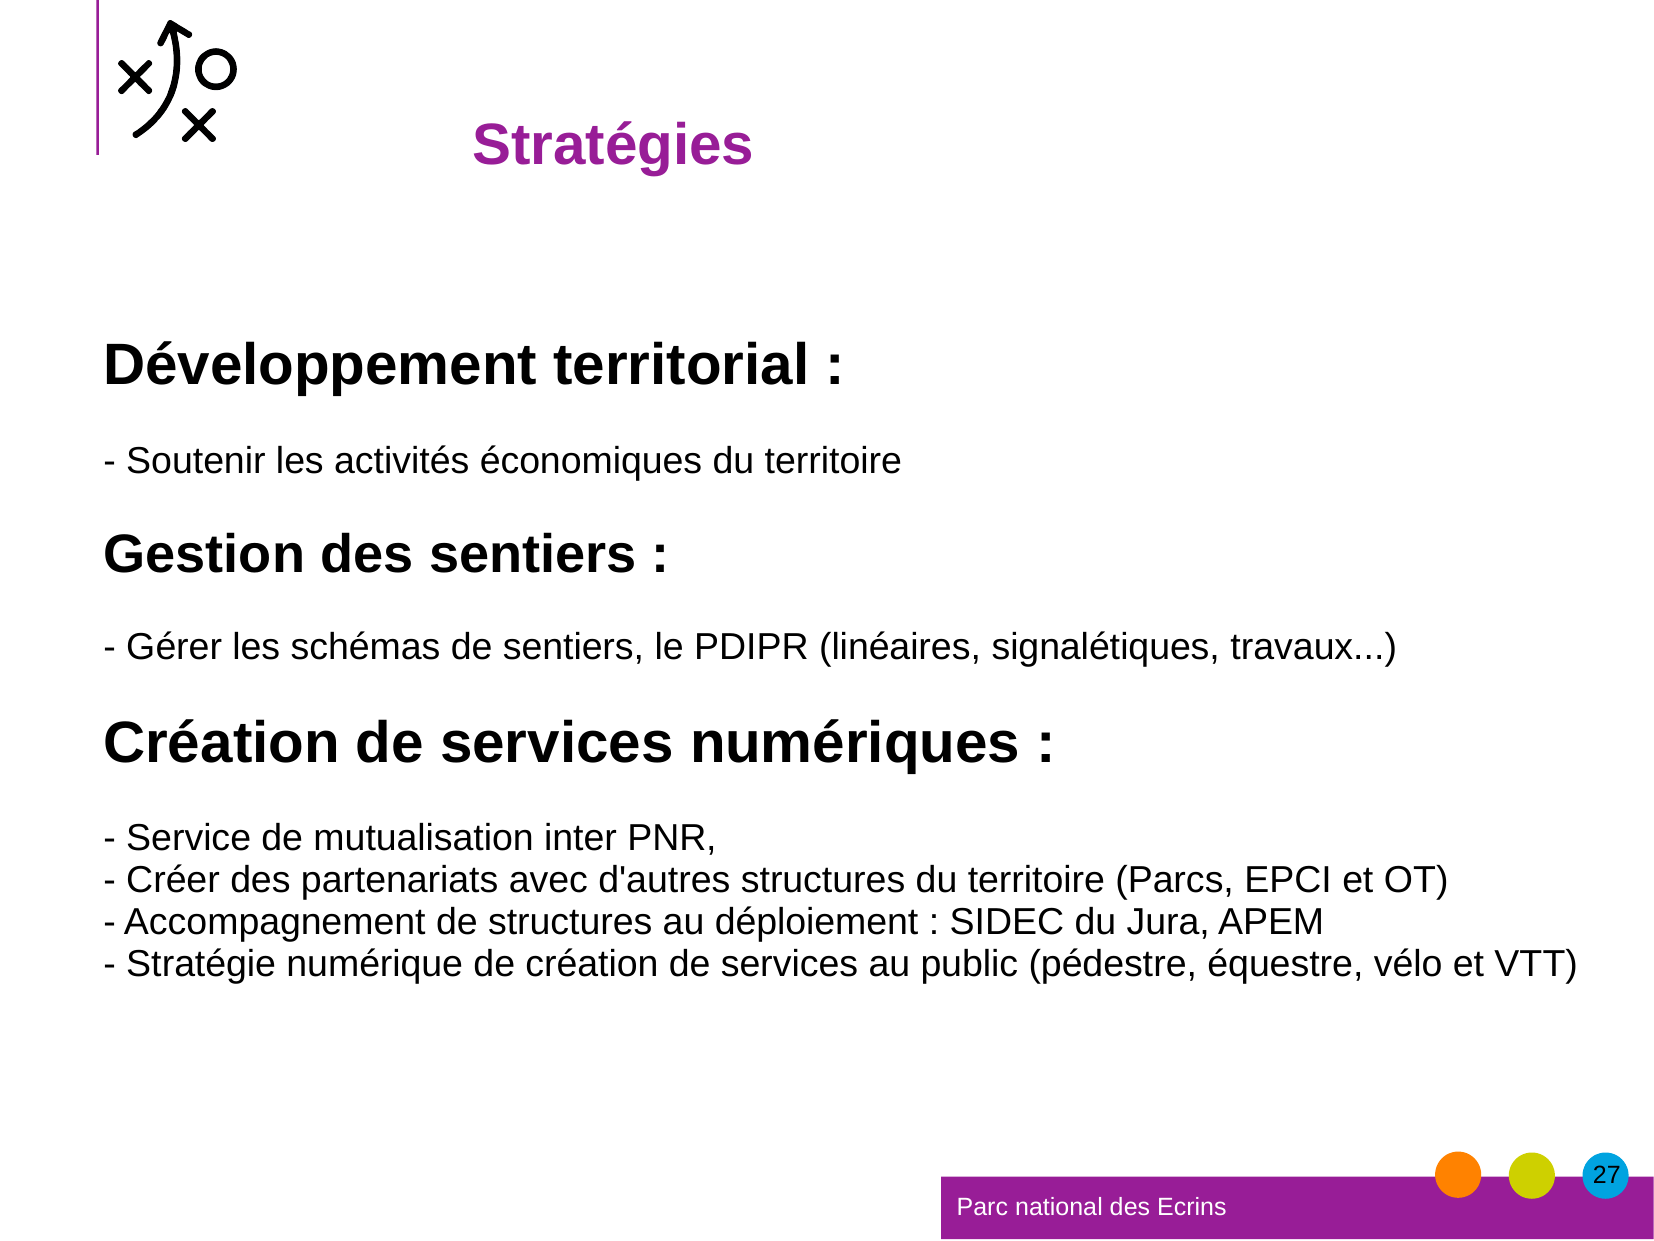

# Stratégies
Développement territorial :
- Soutenir les activités économiques du territoire
Gestion des sentiers :
- Gérer les schémas de sentiers, le PDIPR (linéaires, signalétiques, travaux...)
Création de services numériques :
- Service de mutualisation inter PNR,
- Créer des partenariats avec d'autres structures du territoire (Parcs, EPCI et OT)
- Accompagnement de structures au déploiement : SIDEC du Jura, APEM
- Stratégie numérique de création de services au public (pédestre, équestre, vélo et VTT)